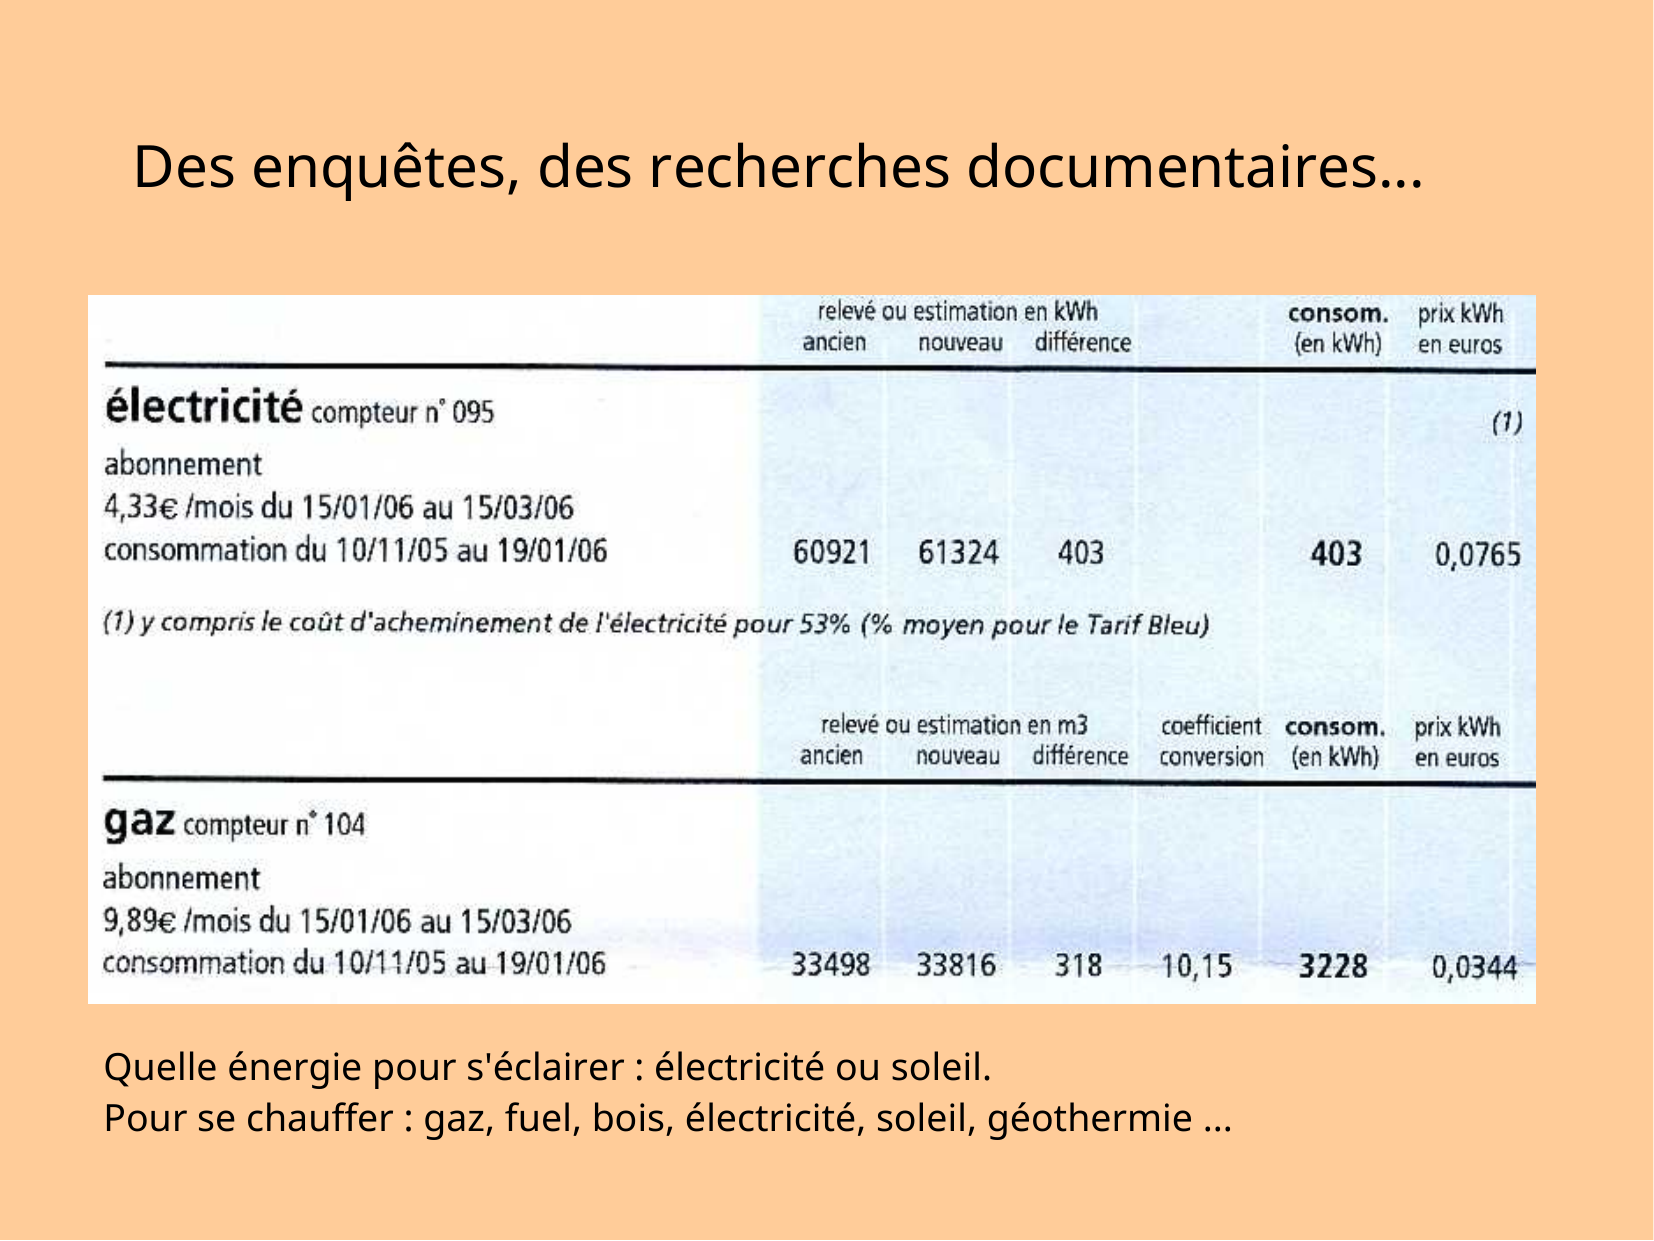

Des enquêtes, des recherches documentaires...
Quelle énergie pour s'éclairer : électricité ou soleil.
Pour se chauffer : gaz, fuel, bois, électricité, soleil, géothermie ...